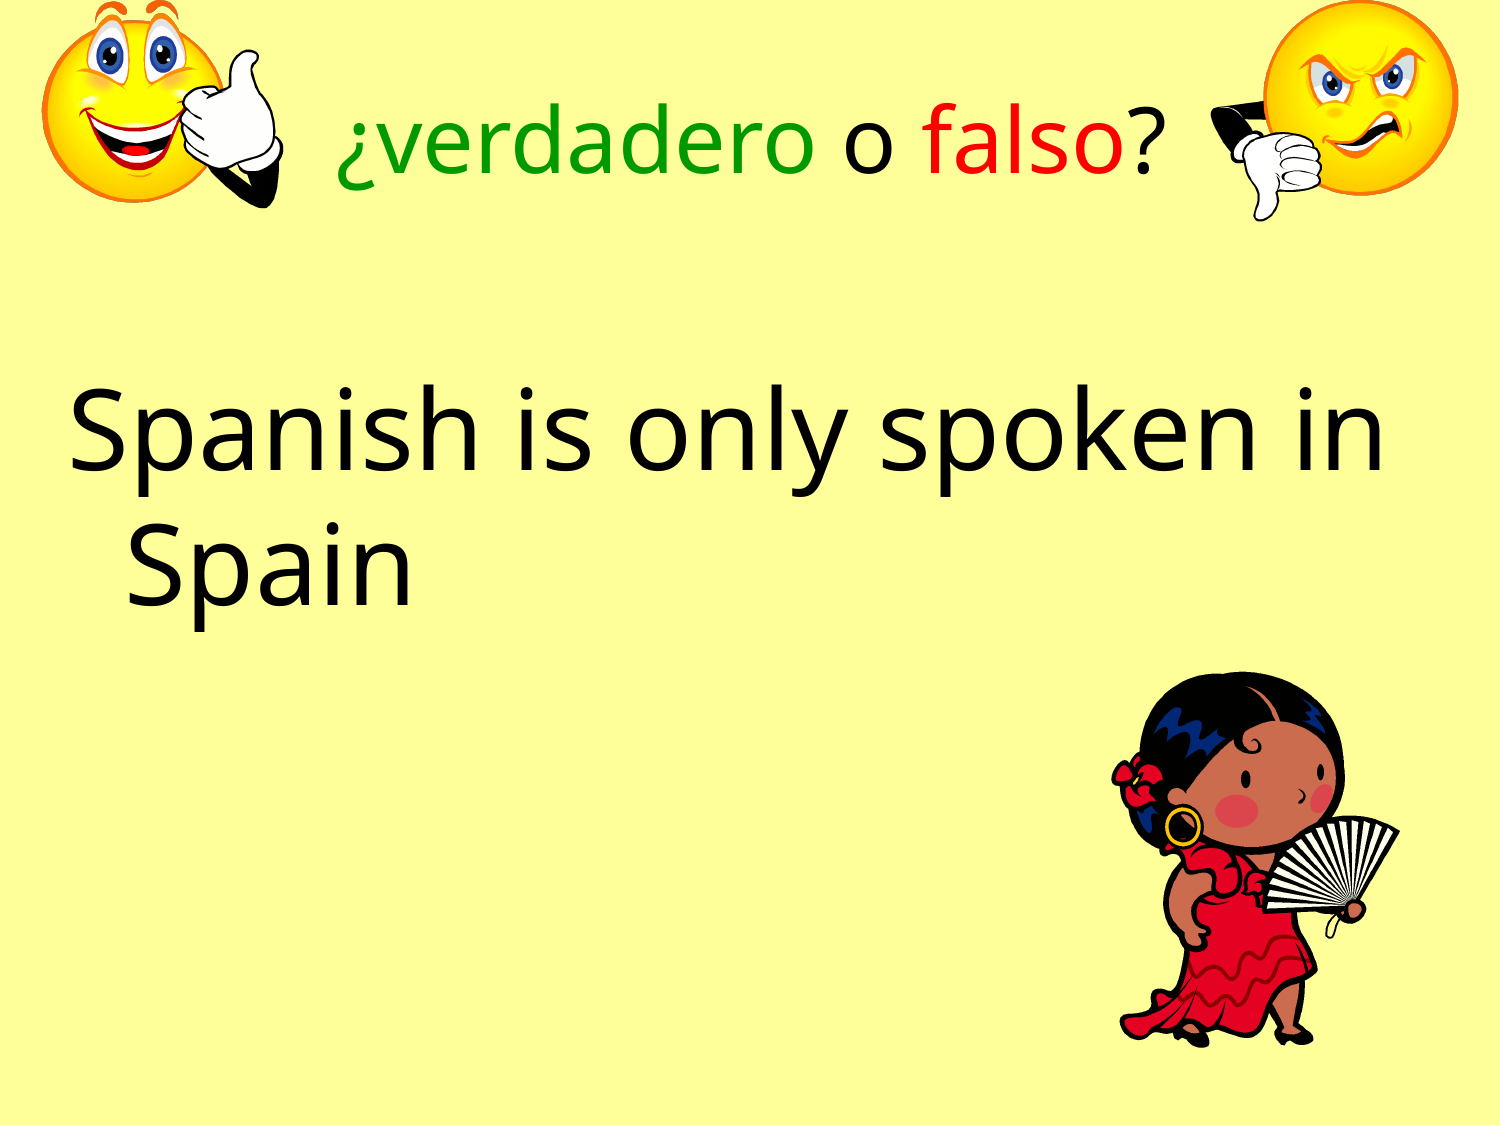

¿verdadero o falso?
Spanish is only spoken in Spain